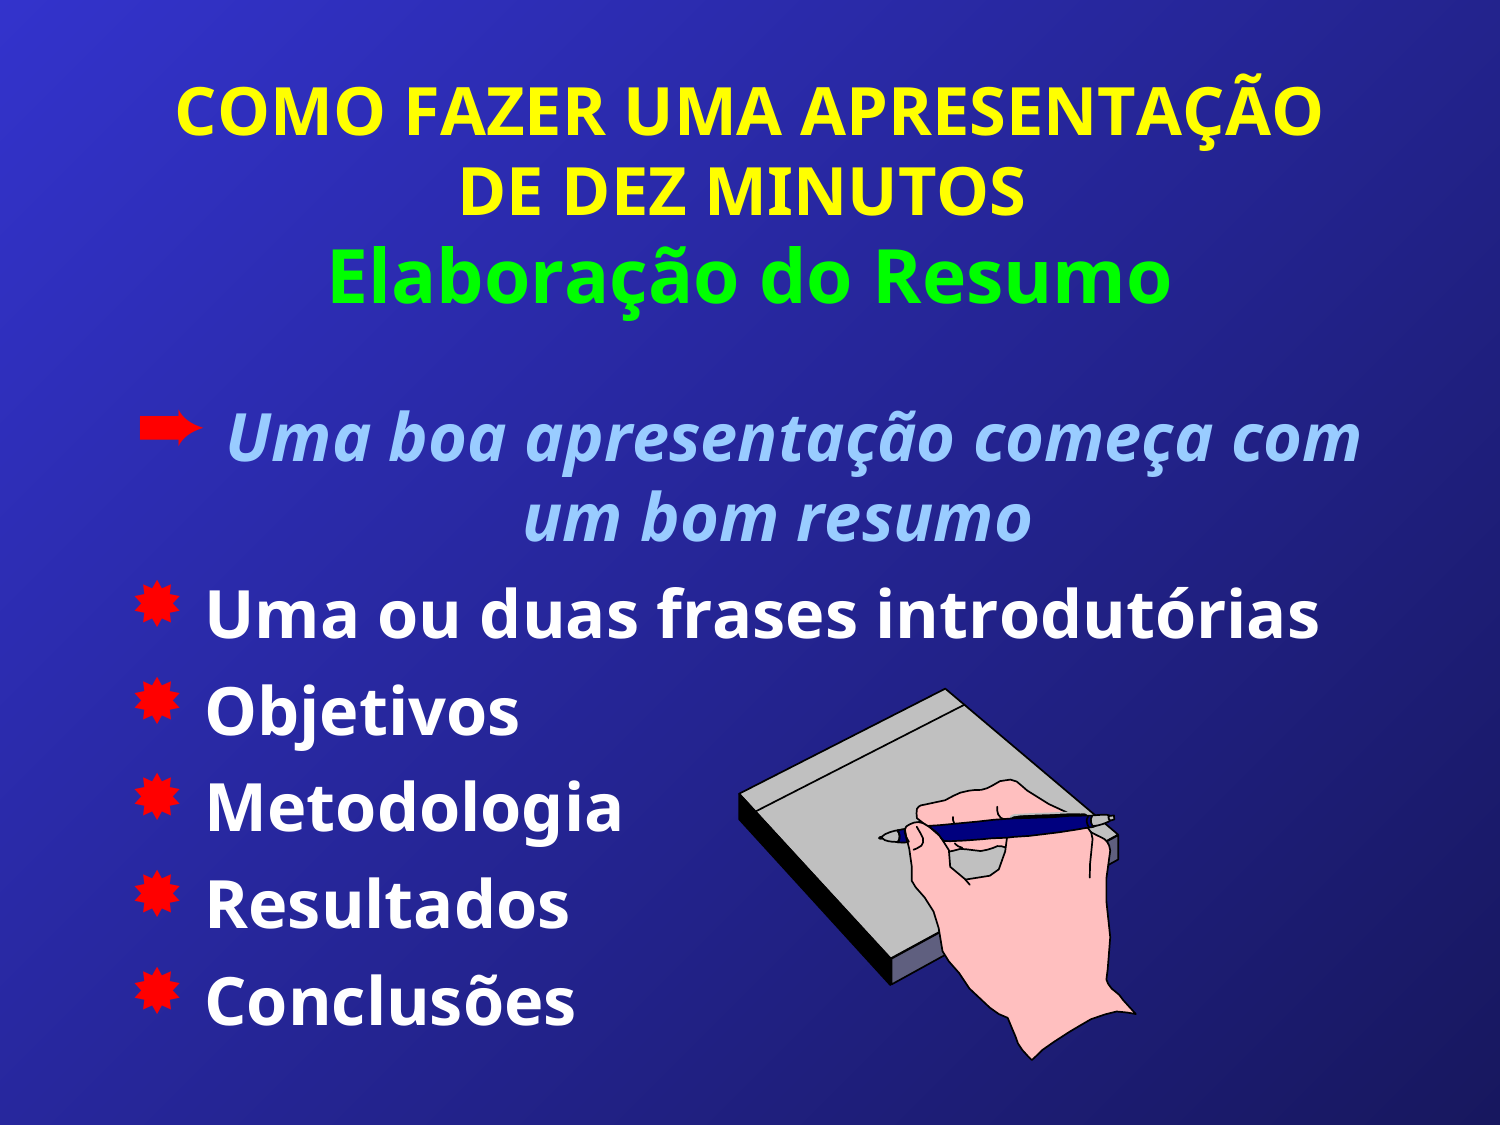

# COMO FAZER UMA APRESENTAÇÃO DE DEZ MINUTOS Elaboração do Resumo
 Uma boa apresentação começa com um bom resumo
 Uma ou duas frases introdutórias
 Objetivos
 Metodologia
 Resultados
 Conclusões